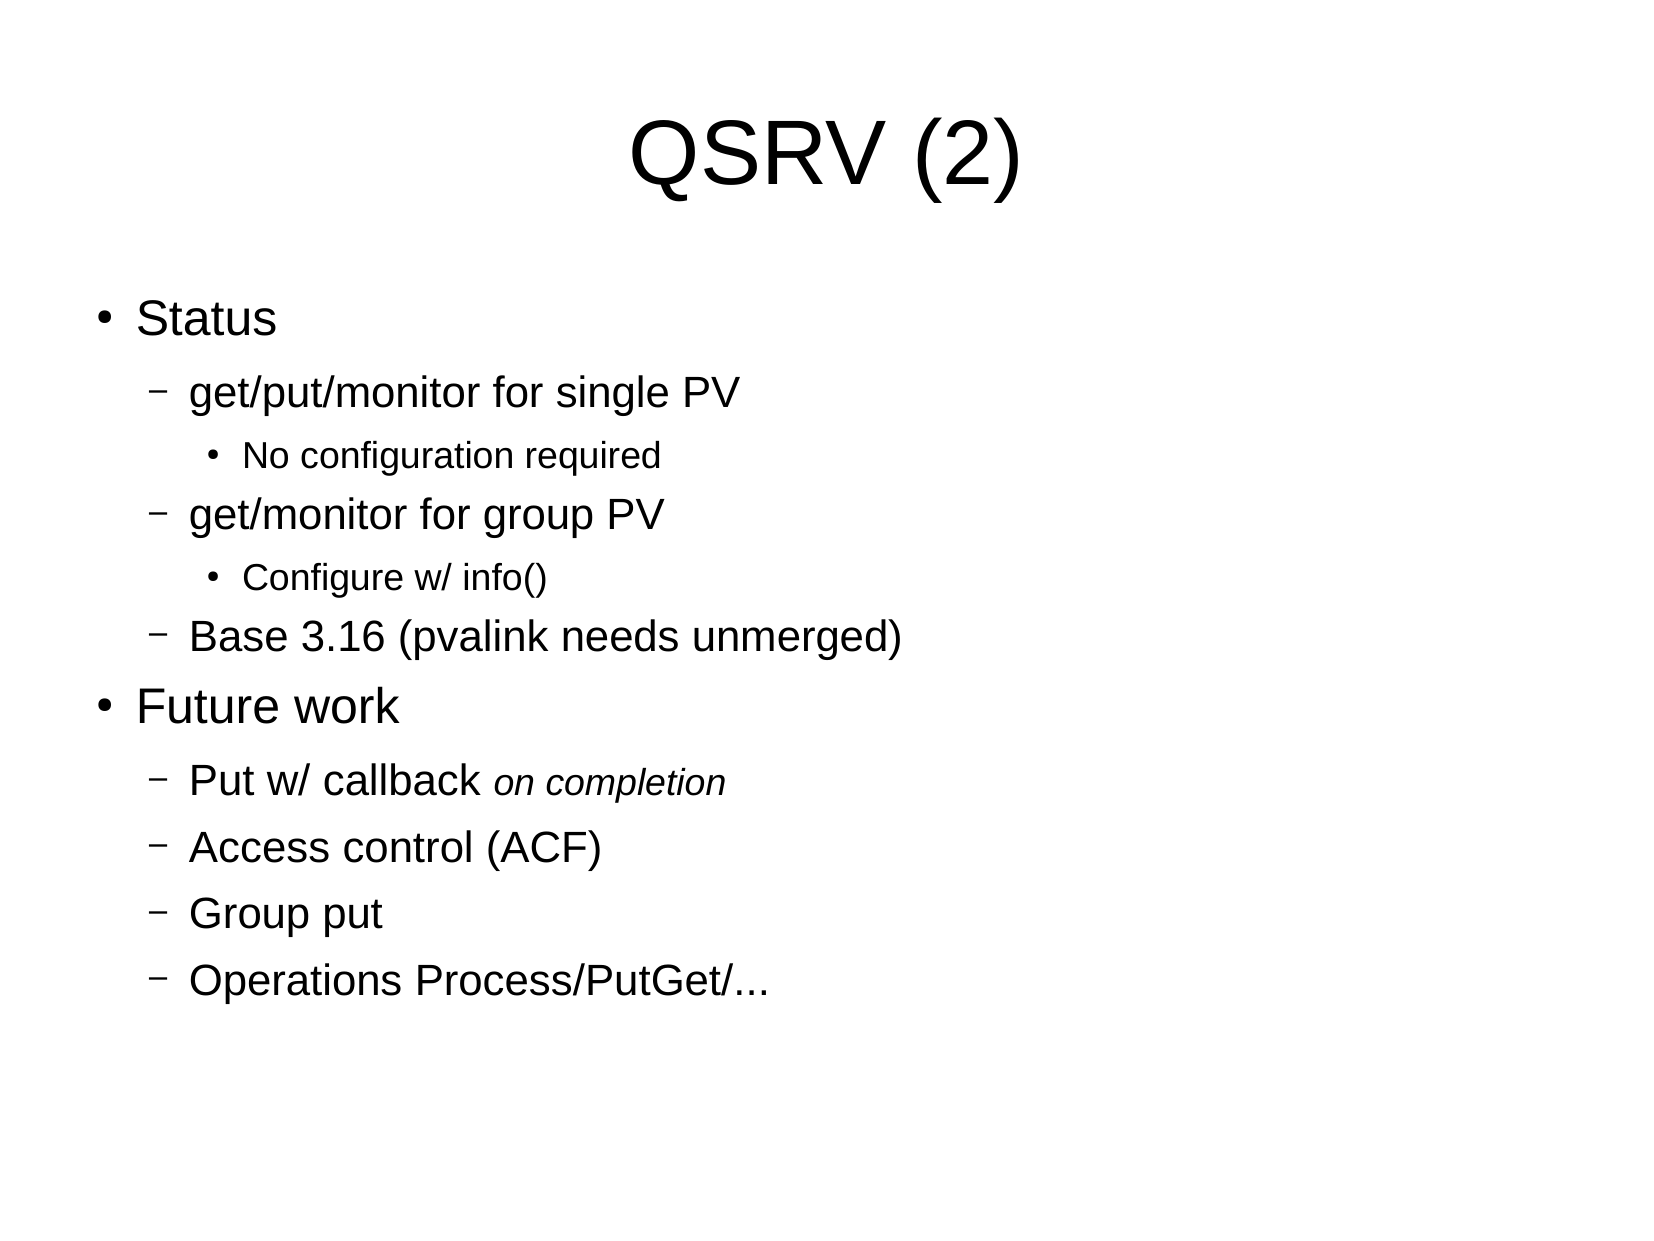

# QSRV (2)
Status
get/put/monitor for single PV
No configuration required
get/monitor for group PV
Configure w/ info()
Base 3.16 (pvalink needs unmerged)
Future work
Put w/ callback on completion
Access control (ACF)
Group put
Operations Process/PutGet/...